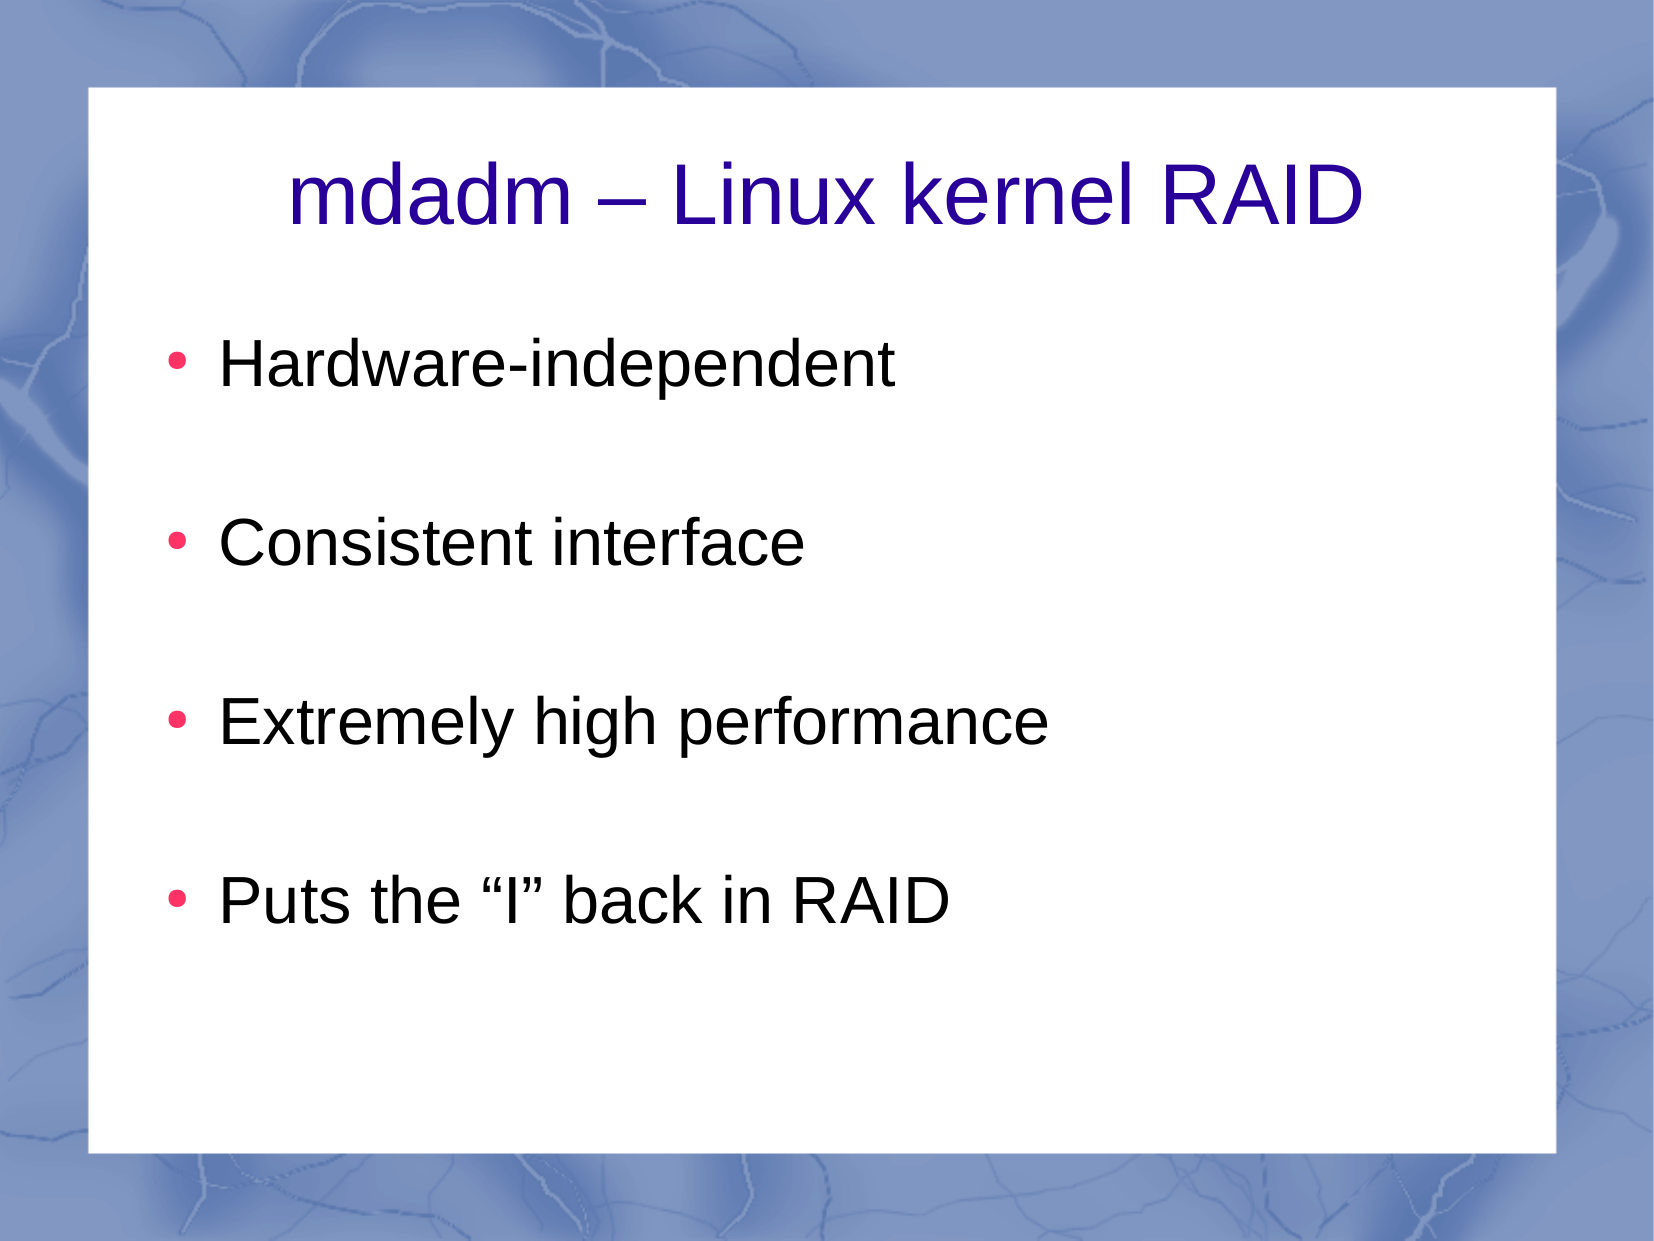

# mdadm – Linux kernel RAID
Hardware-independent
Consistent interface
Extremely high performance
Puts the “I” back in RAID